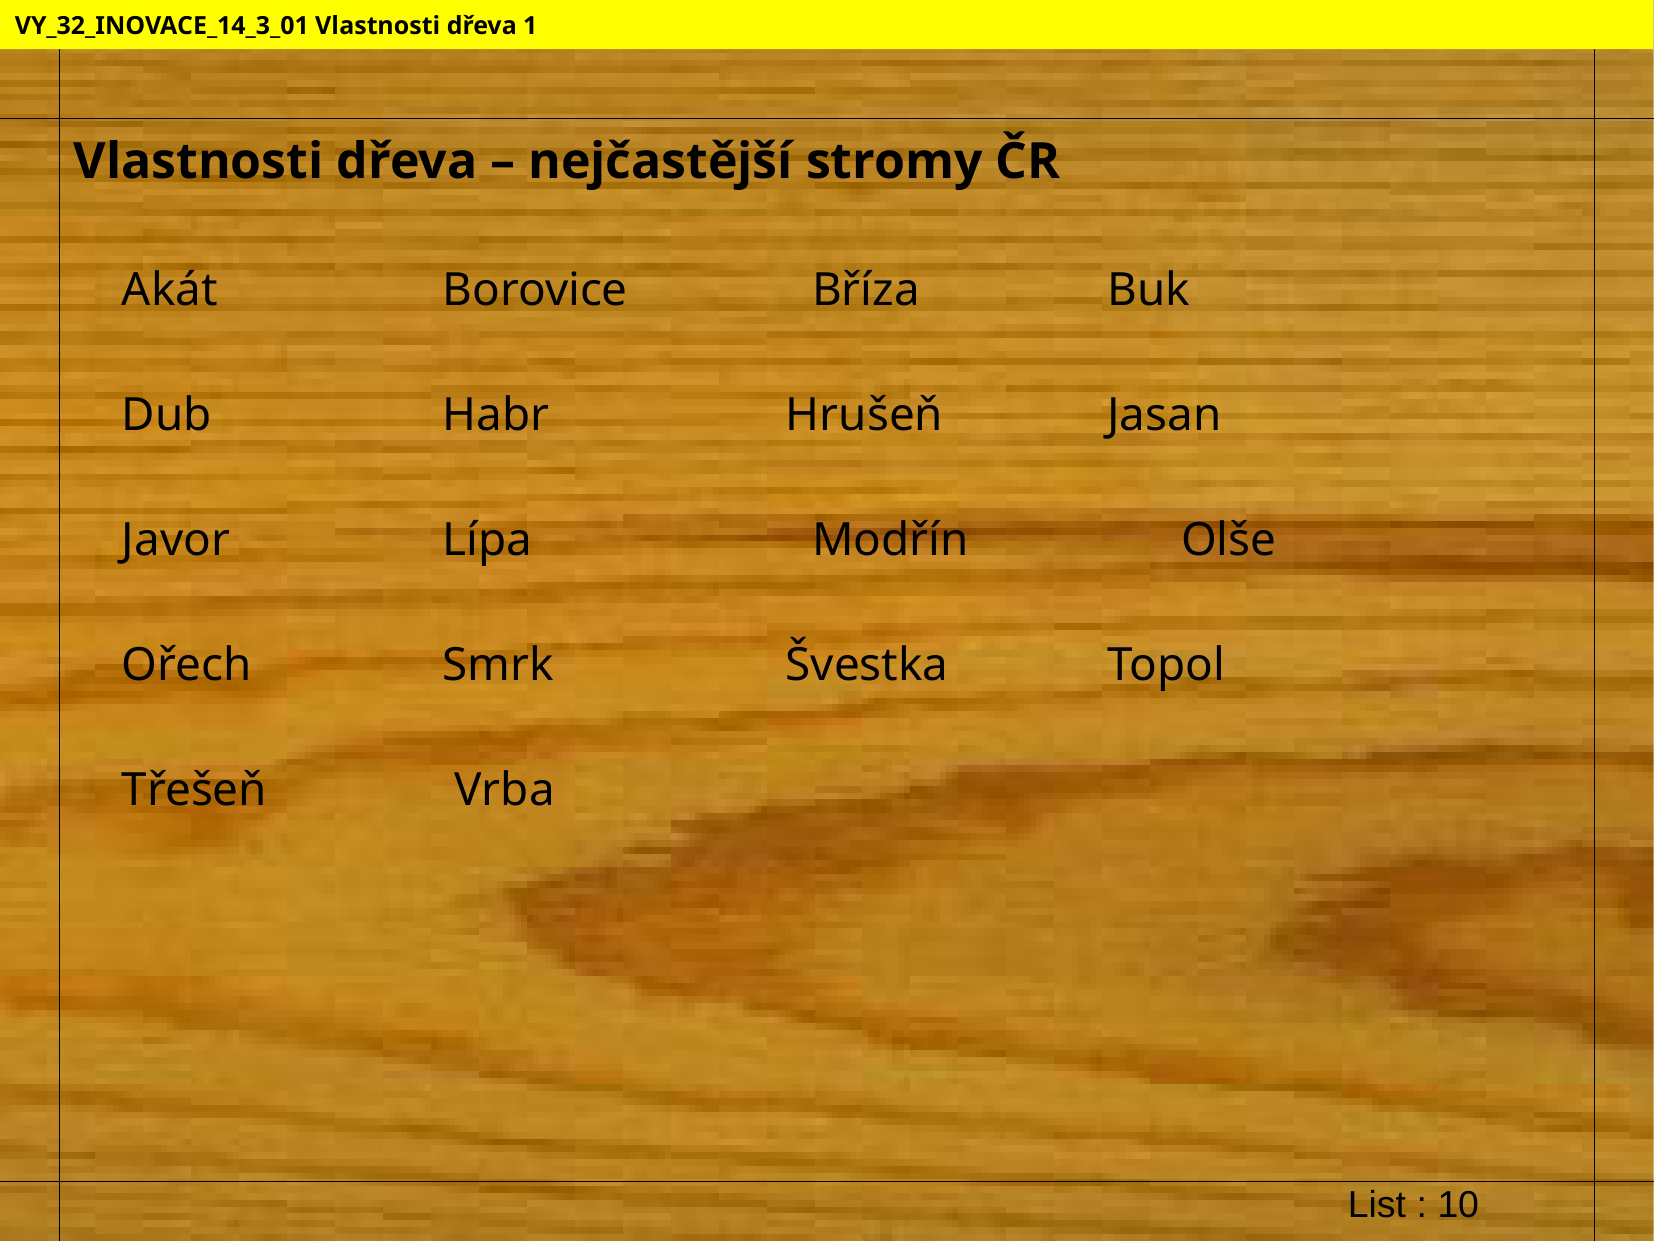

VY_32_INOVACE_14_3_01 Vlastnosti dřeva 1
Vlastnosti dřeva – nejčastější stromy ČR
 Akát				Borovice			Bříza			Buk
 Dub				Habr			 Hrušeň			Jasan
 Javor		 	Lípa				Modřín			Olše
 Ořech			Smrk			 Švestka 		Topol
 Třešeň			 Vrba
List :